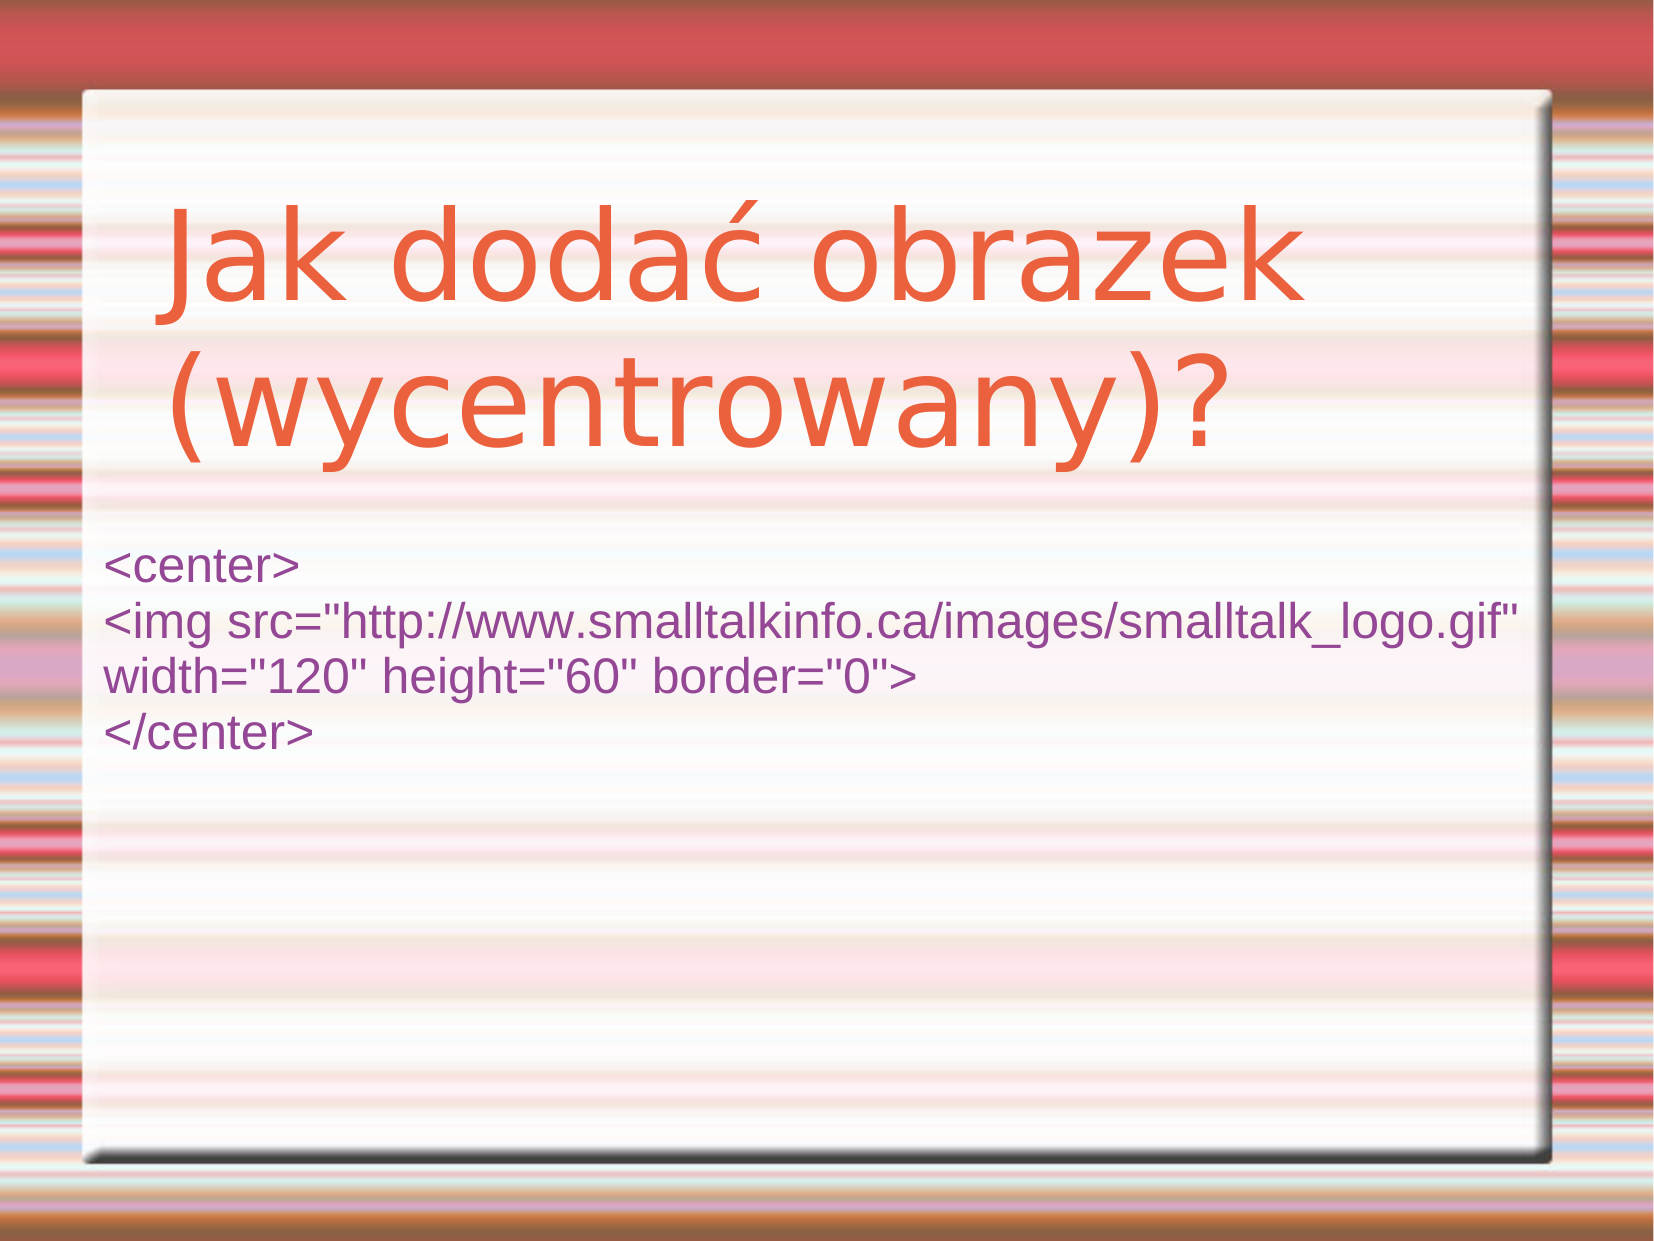

Jak dodać obrazek (wycentrowany)?
<center>
<img src="http://www.smalltalkinfo.ca/images/smalltalk_logo.gif" width="120" height="60" border="0">
</center>